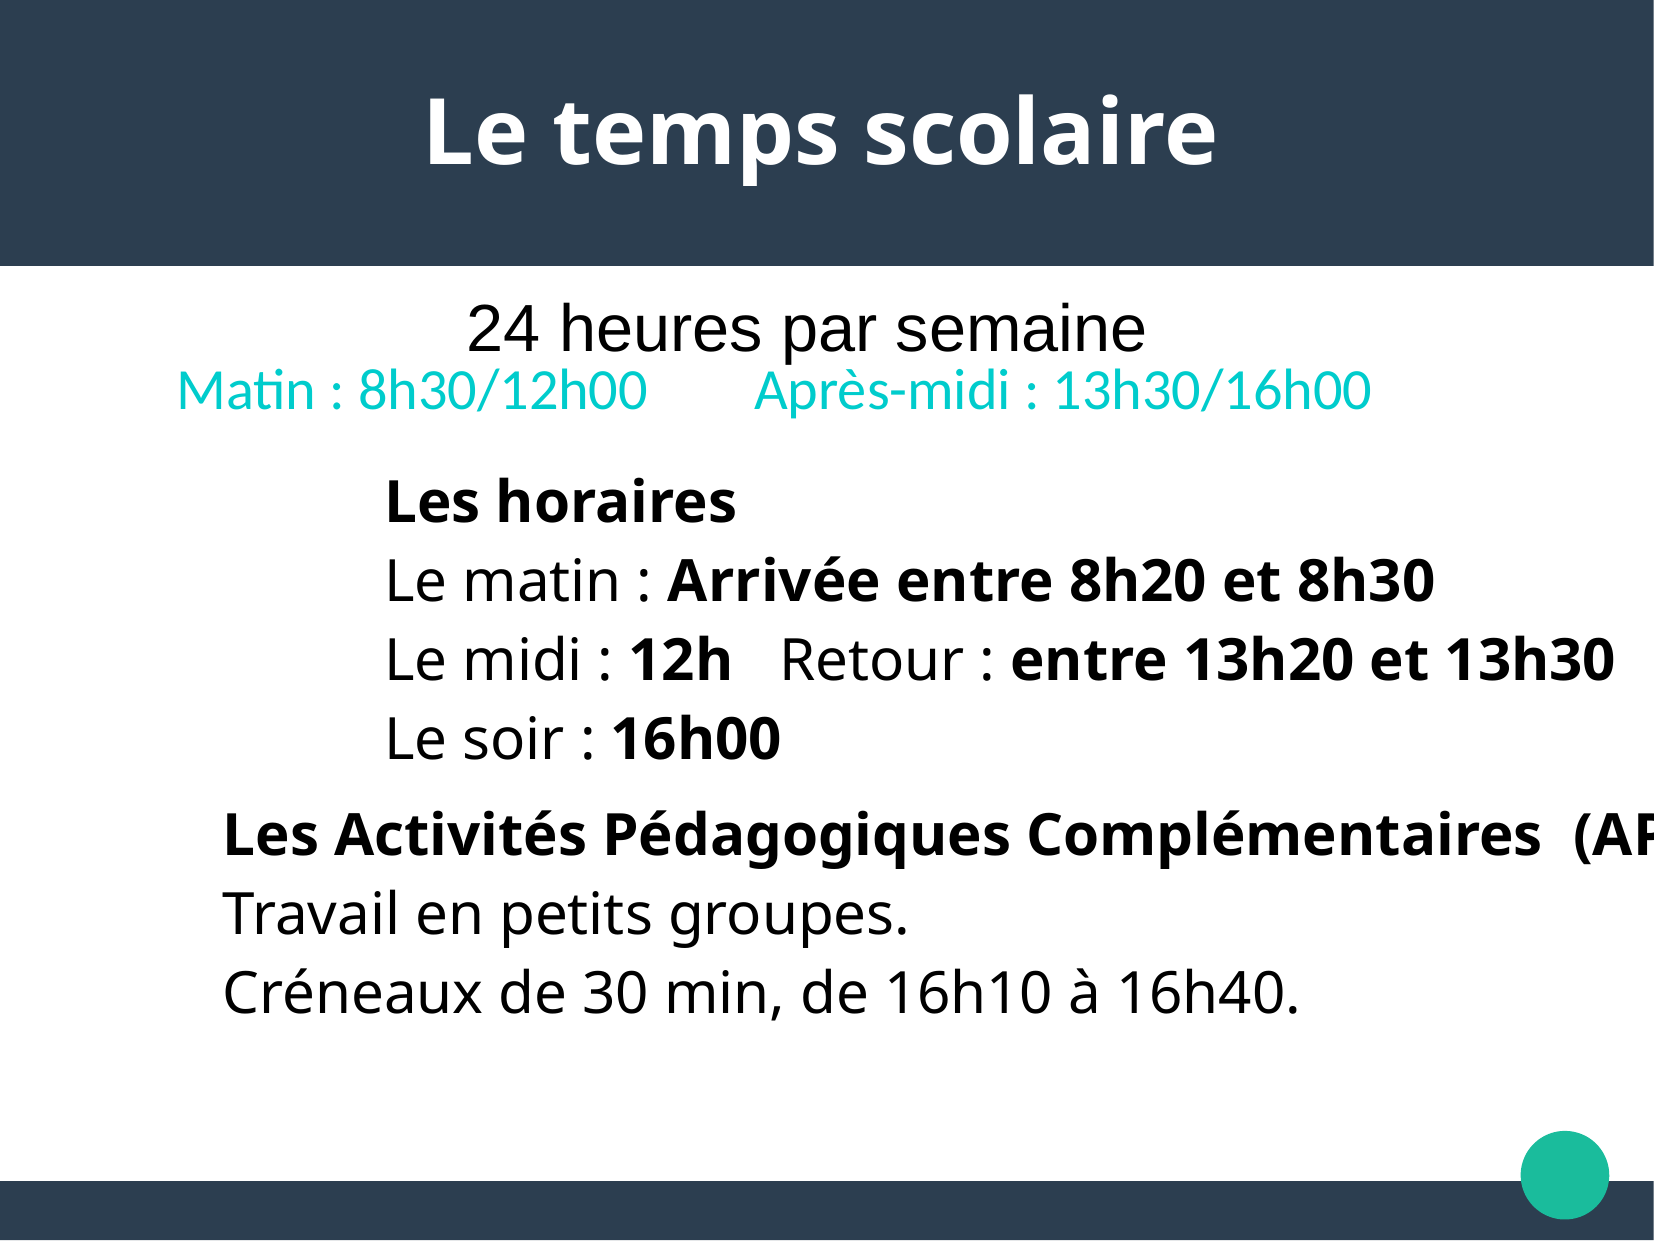

# Le temps scolaire
24 heures par semaine
Matin : 8h30/12h00 Après-midi : 13h30/16h00
Les horaires
Le matin : Arrivée entre 8h20 et 8h30
Le midi : 12h Retour : entre 13h20 et 13h30
Le soir : 16h00
Les Activités Pédagogiques Complémentaires (APC)
Travail en petits groupes.
Créneaux de 30 min, de 16h10 à 16h40.